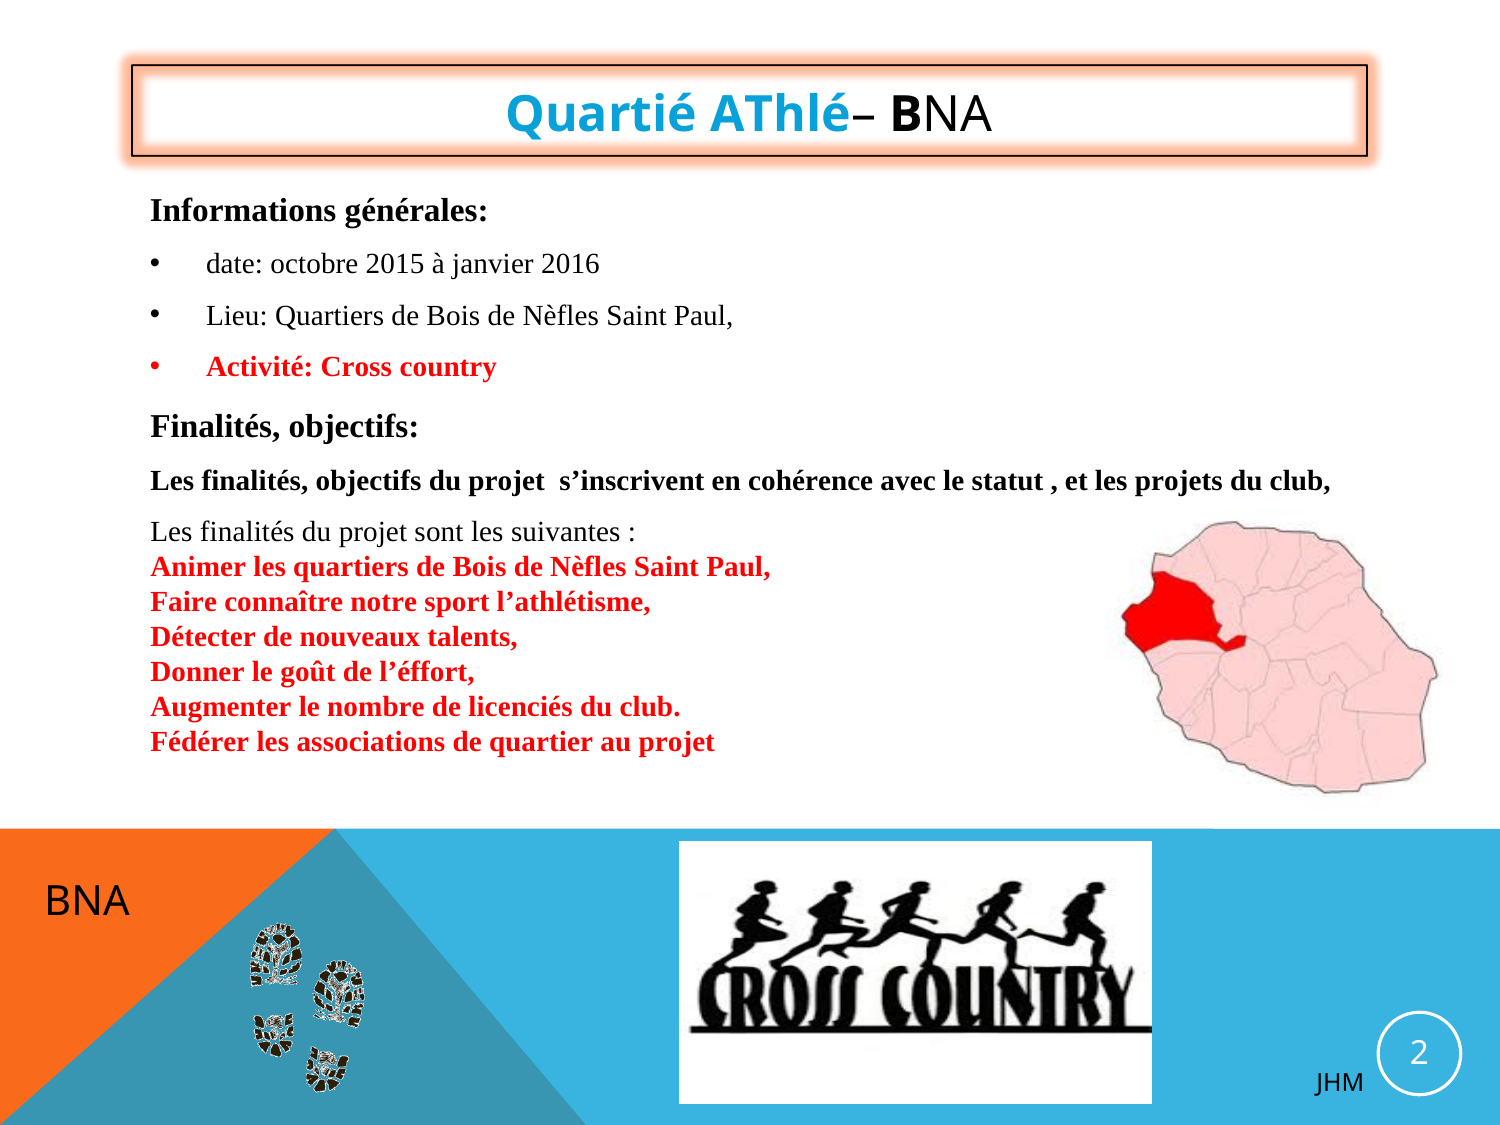

Quartié AThlé– BNA
# Informations générales:
date: octobre 2015 à janvier 2016
Lieu: Quartiers de Bois de Nèfles Saint Paul,
Activité: Cross country
Finalités, objectifs:
Les finalités, objectifs du projet s’inscrivent en cohérence avec le statut , et les projets du club,
Les finalités du projet sont les suivantes :
Animer les quartiers de Bois de Nèfles Saint Paul,
Faire connaître notre sport l’athlétisme,
Détecter de nouveaux talents,
Donner le goût de l’éffort,
Augmenter le nombre de licenciés du club.
Fédérer les associations de quartier au projet
BNA
JHM